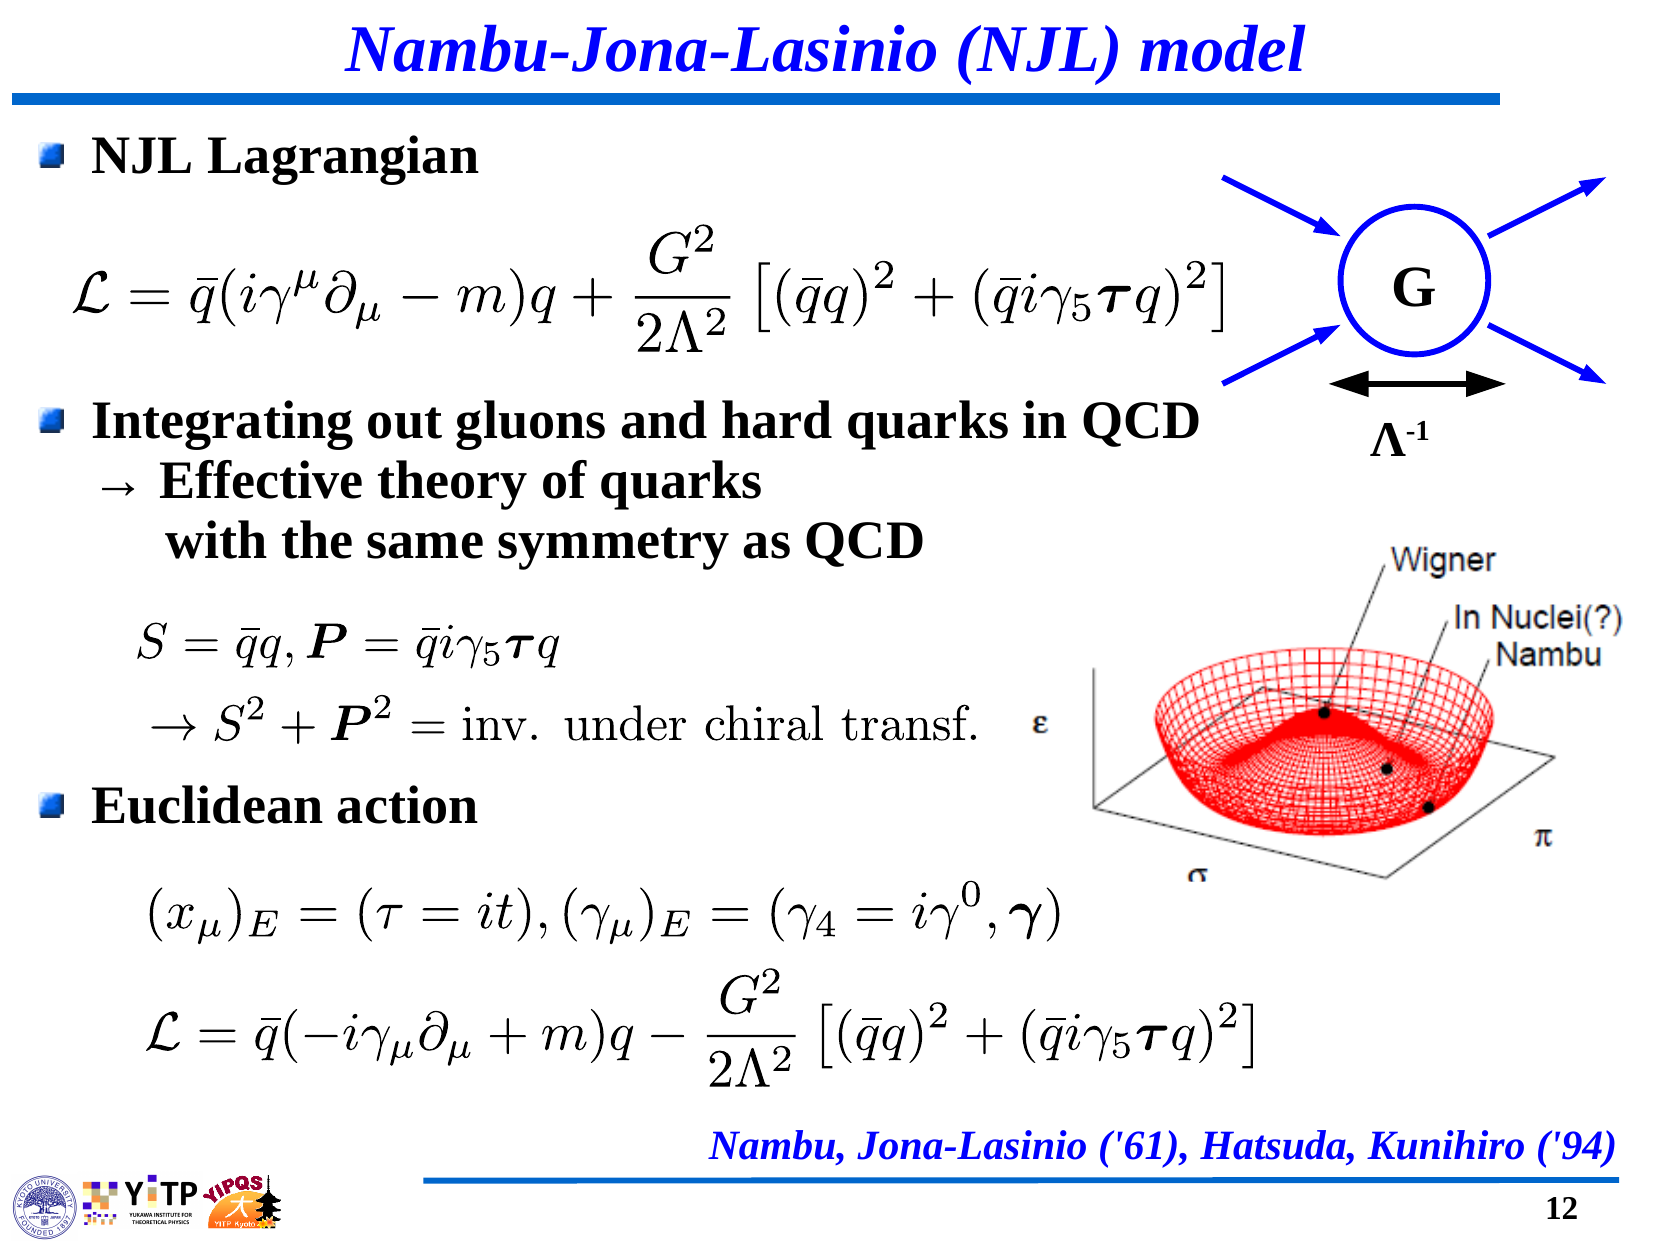

# Nambu-Jona-Lasinio (NJL) model
NJL Lagrangian
Integrating out gluons and hard quarks in QCD
→ Effective theory of quarks
	with the same symmetry as QCD
Euclidean action
G
Λ-1
Nambu, Jona-Lasinio ('61), Hatsuda, Kunihiro ('94)